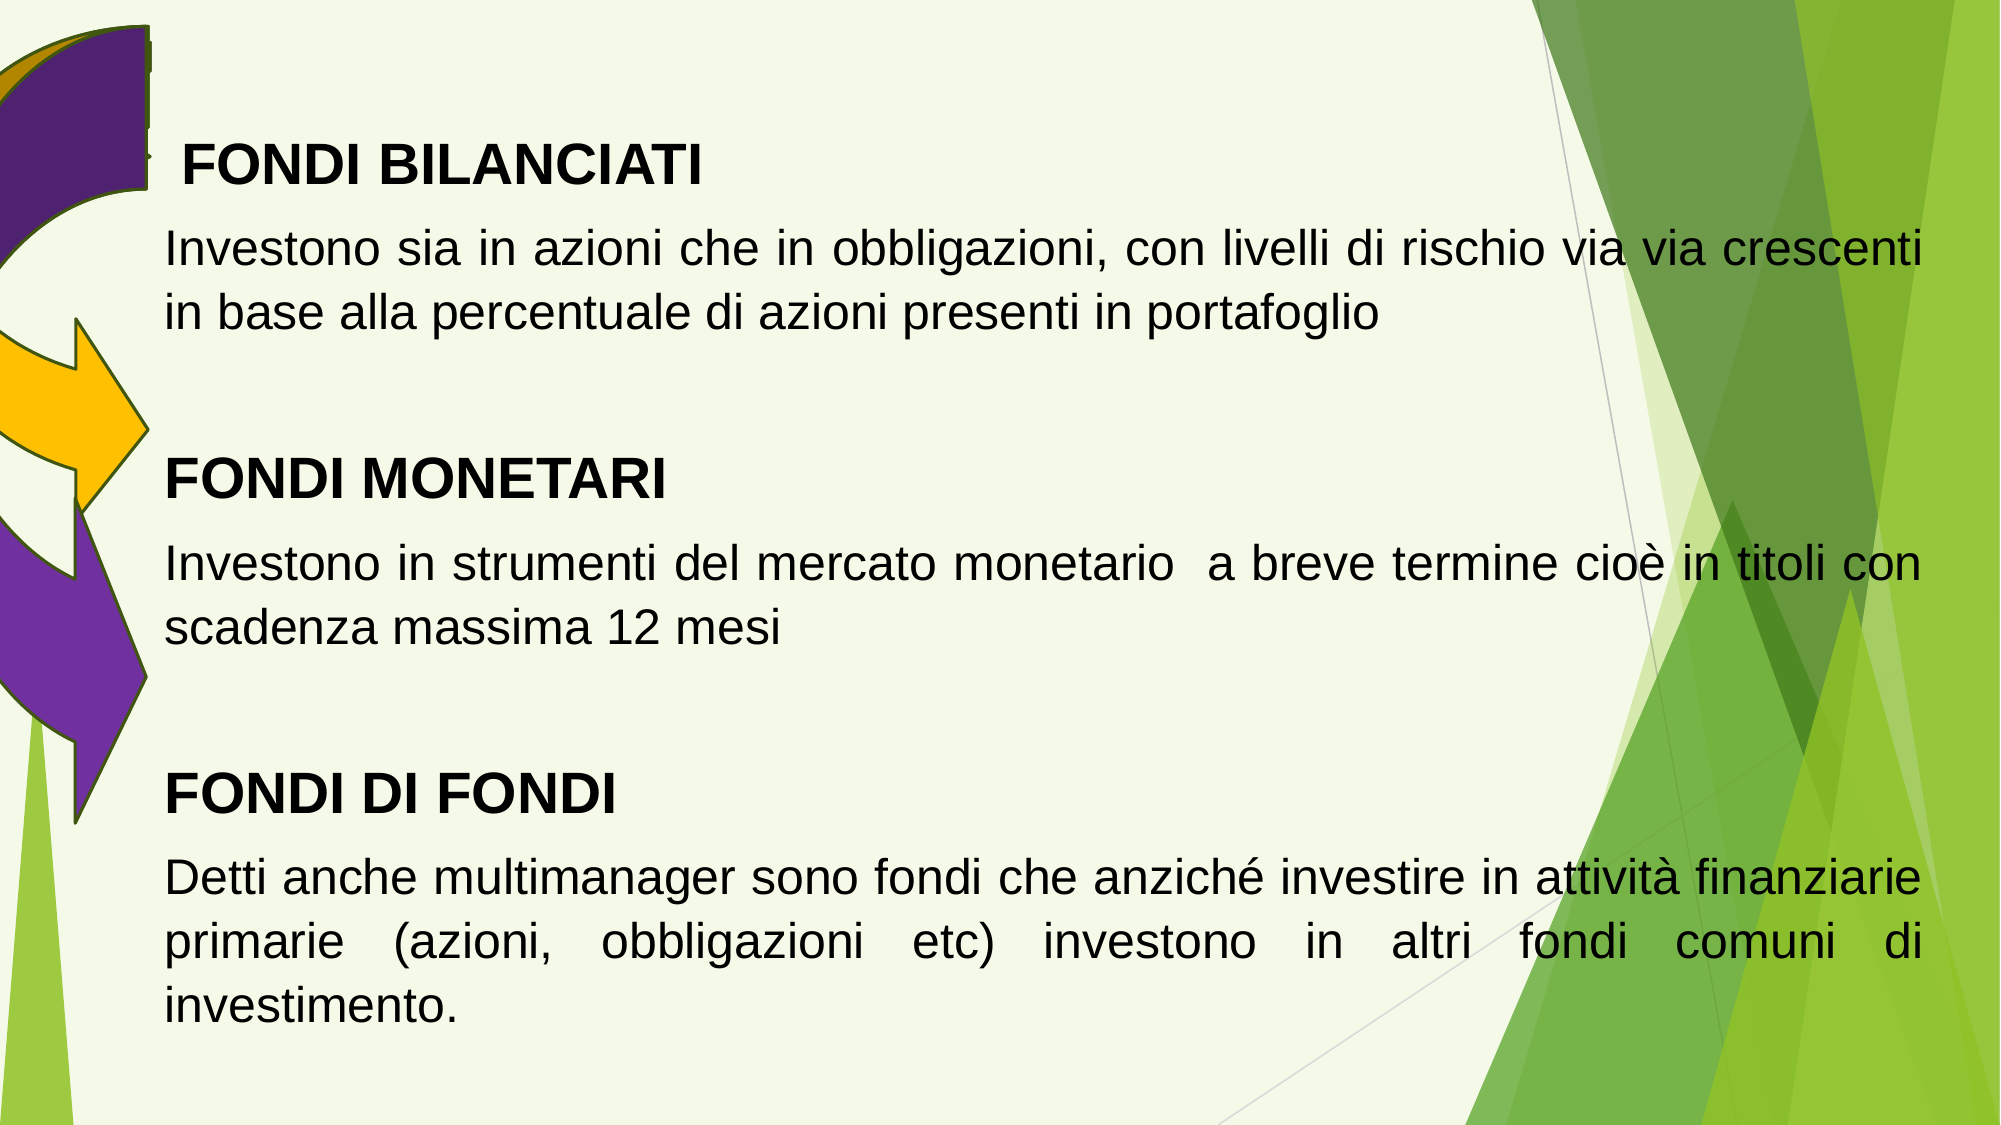

FONDI BILANCIATI
Investono sia in azioni che in obbligazioni, con livelli di rischio via via crescenti in base alla percentuale di azioni presenti in portafoglio
FONDI MONETARI
Investono in strumenti del mercato monetario a breve termine cioè in titoli con scadenza massima 12 mesi
FONDI DI FONDI
Detti anche multimanager sono fondi che anziché investire in attività finanziarie primarie (azioni, obbligazioni etc) investono in altri fondi comuni di investimento.